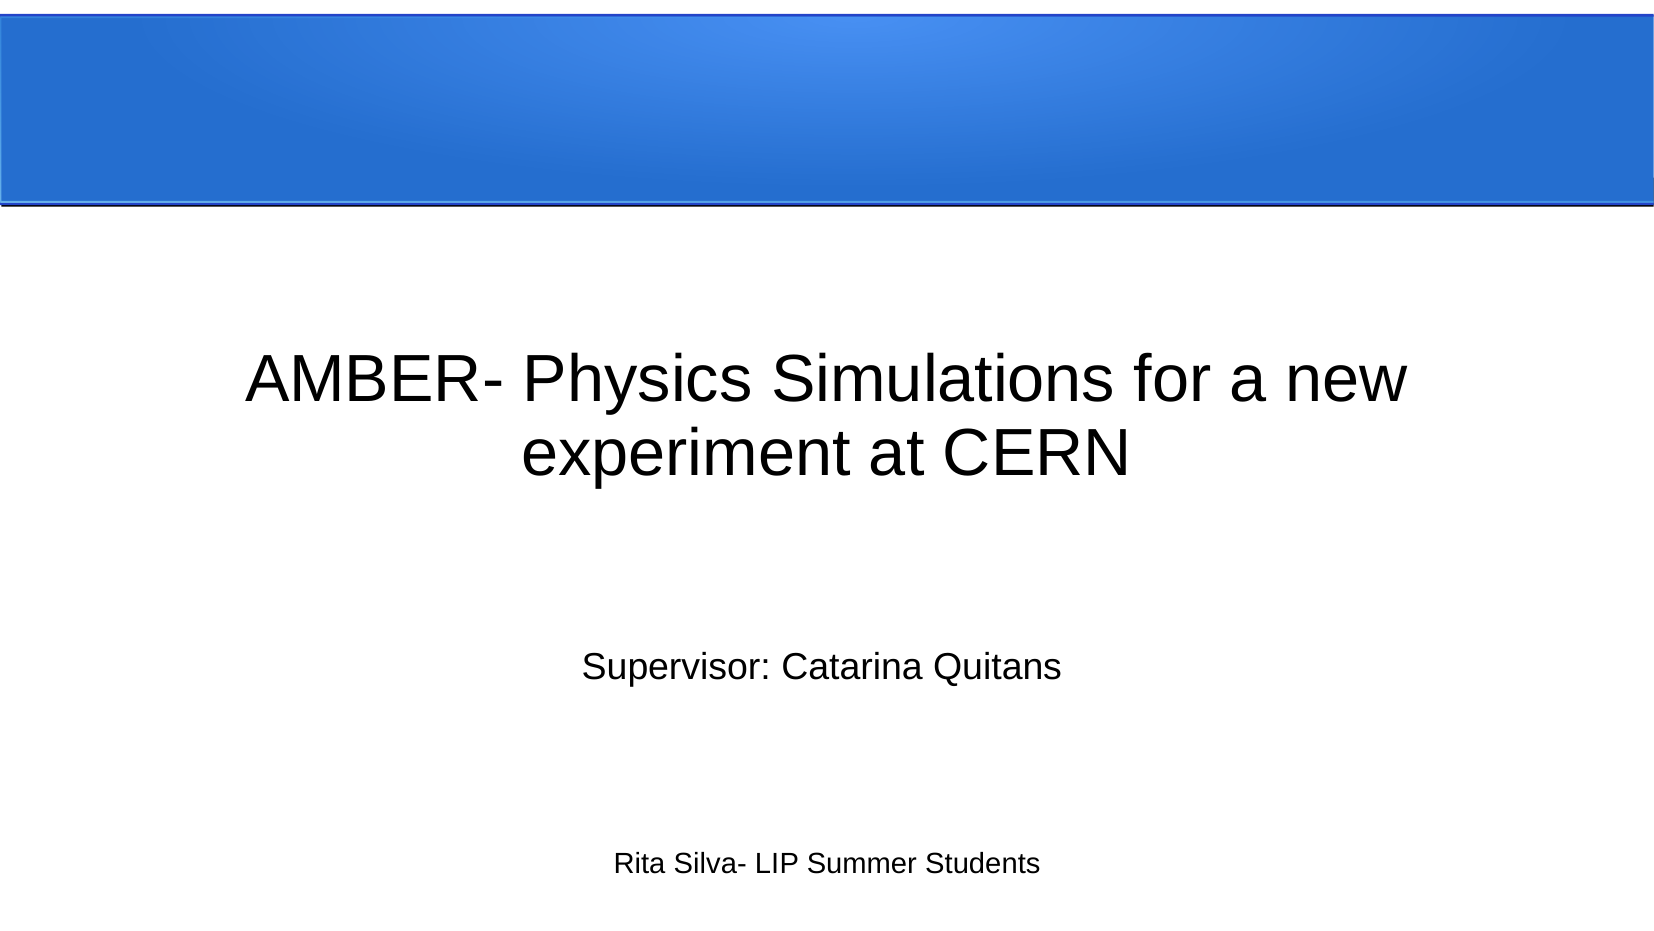

# AMBER- Physics Simulations for a new experiment at CERN
Supervisor: Catarina Quitans
Rita Silva- LIP Summer Students